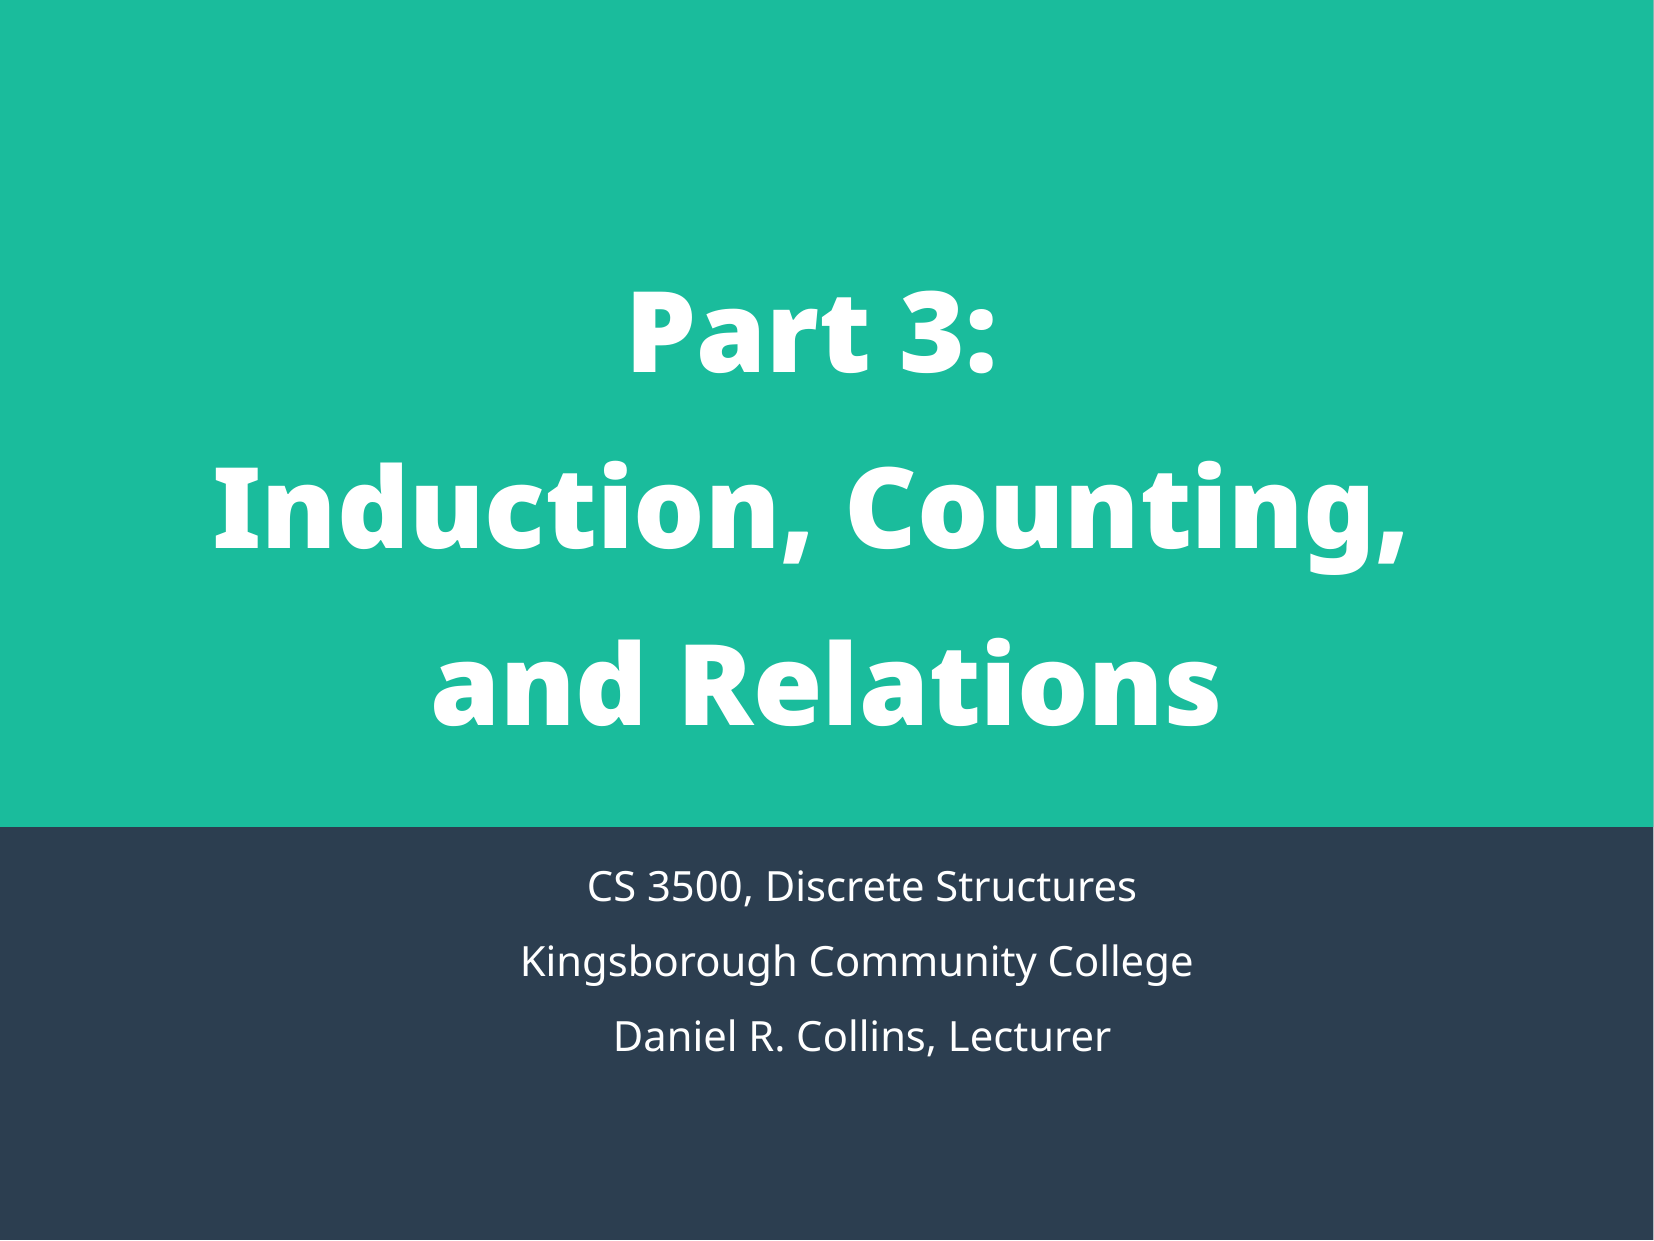

# Part 3: Induction, Counting, and Relations
CS 3500, Discrete Structures
Kingsborough Community College
Daniel R. Collins, Lecturer